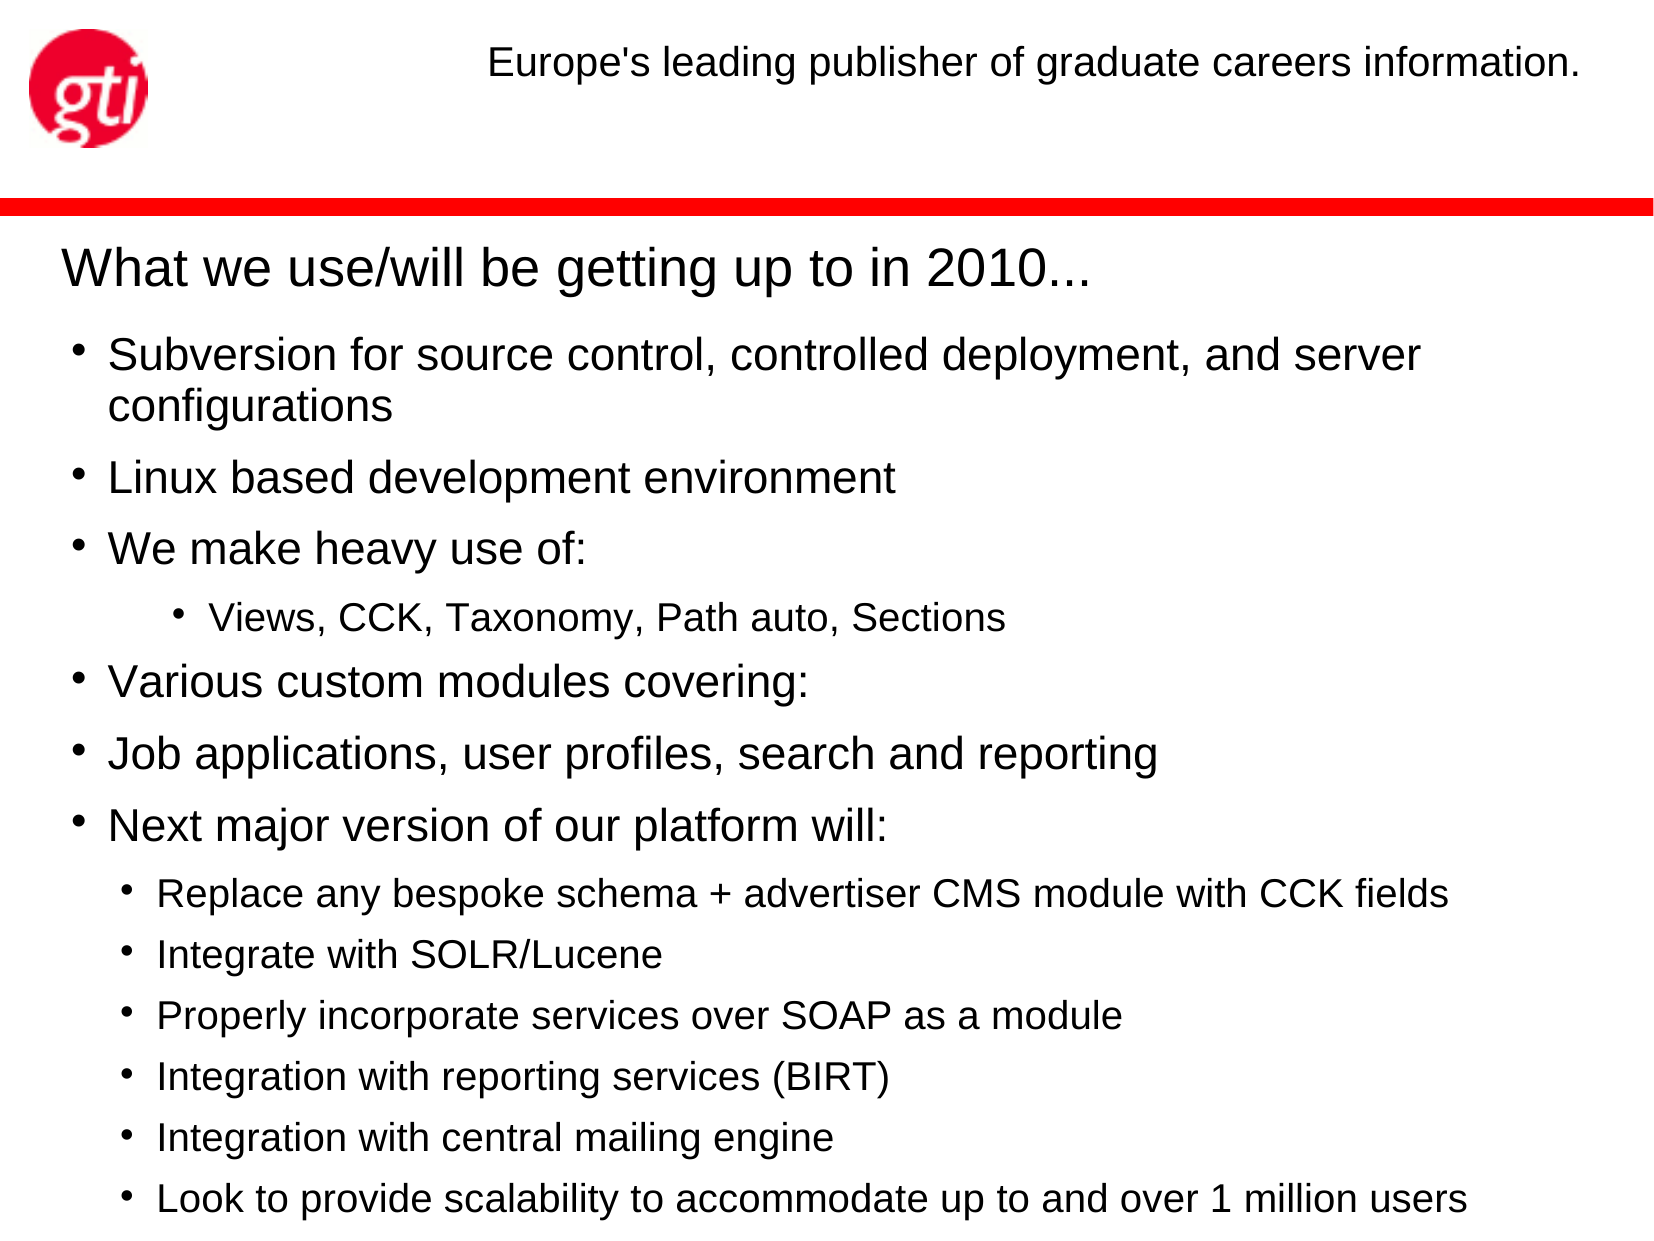

Europe's leading publisher of graduate careers information.
What we use/will be getting up to in 2010...
# Subversion for source control, controlled deployment, and server configurations
Linux based development environment
We make heavy use of:
Views, CCK, Taxonomy, Path auto, Sections
Various custom modules covering:
Job applications, user profiles, search and reporting
Next major version of our platform will:
Replace any bespoke schema + advertiser CMS module with CCK fields
Integrate with SOLR/Lucene
Properly incorporate services over SOAP as a module
Integration with reporting services (BIRT)
Integration with central mailing engine
Look to provide scalability to accommodate up to and over 1 million users